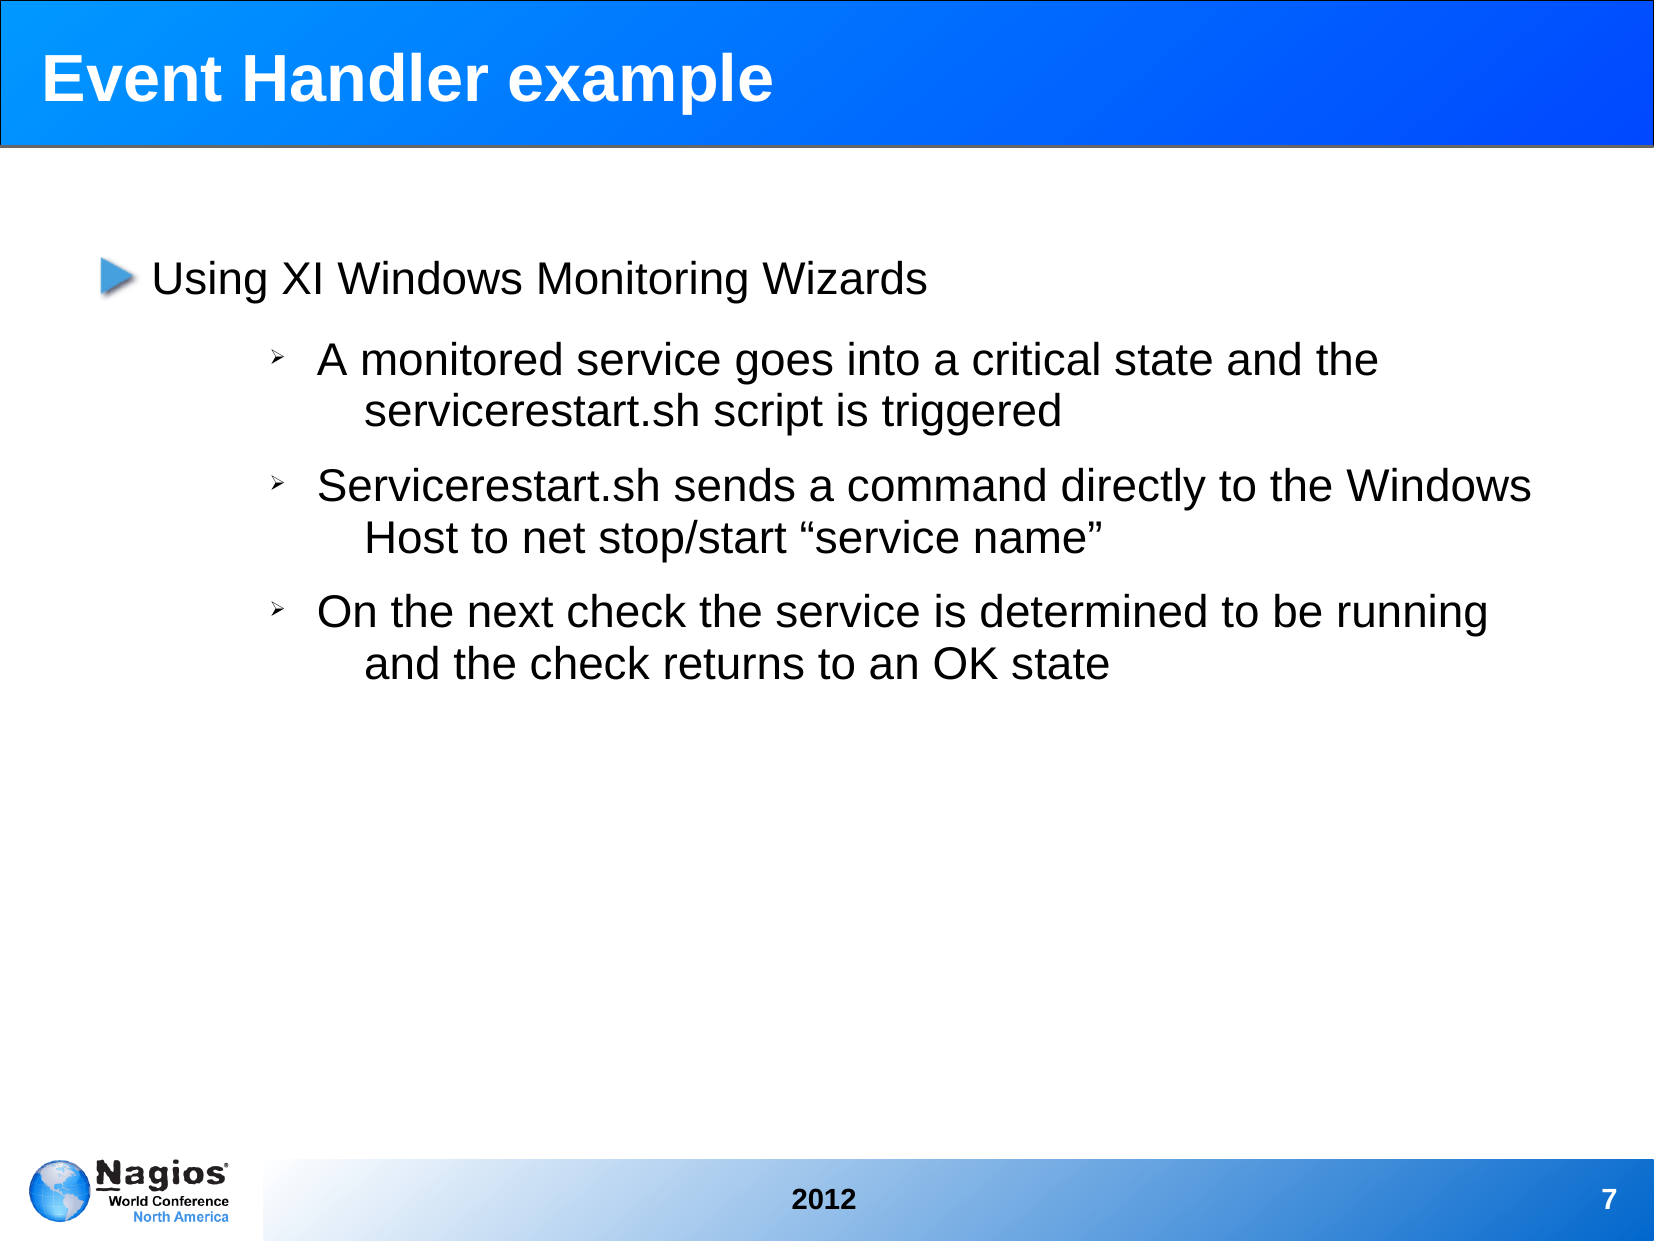

# Event Handler example
Using XI Windows Monitoring Wizards
A monitored service goes into a critical state and the servicerestart.sh script is triggered
Servicerestart.sh sends a command directly to the Windows Host to net stop/start “service name”
On the next check the service is determined to be running and the check returns to an OK state
2011
7